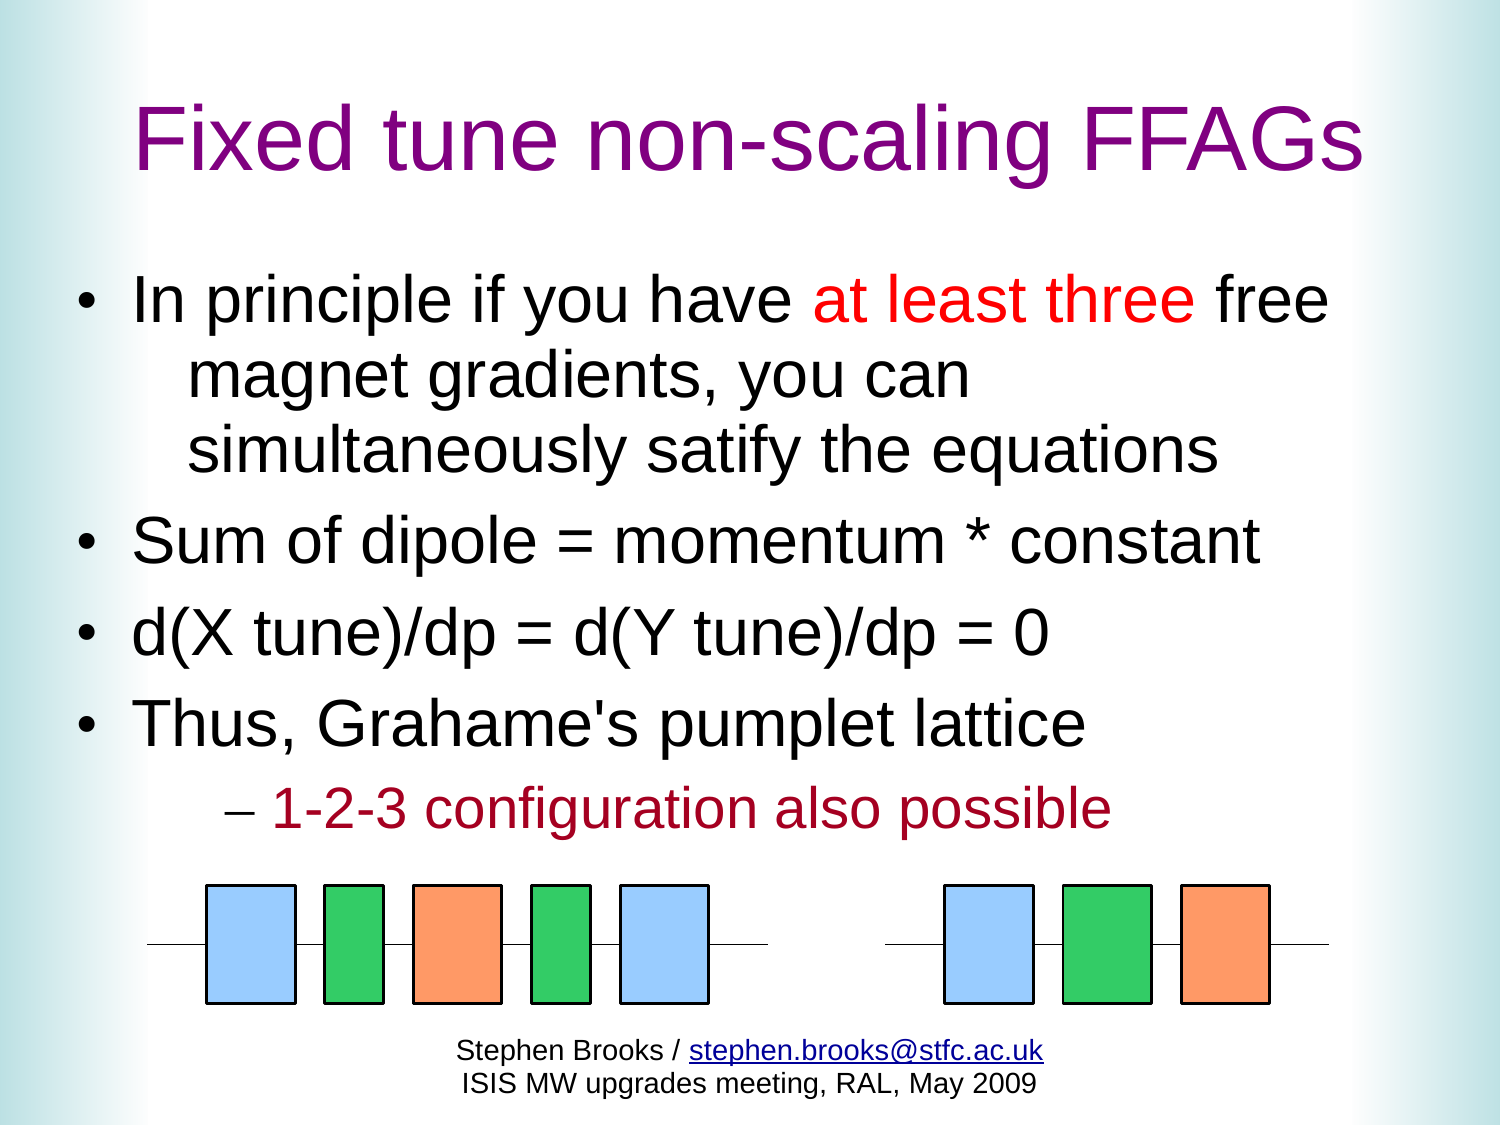

# Fixed tune non-scaling FFAGs
In principle if you have at least three free magnet gradients, you can simultaneously satify the equations
Sum of dipole = momentum * constant
d(X tune)/dp = d(Y tune)/dp = 0
Thus, Grahame's pumplet lattice
1-2-3 configuration also possible